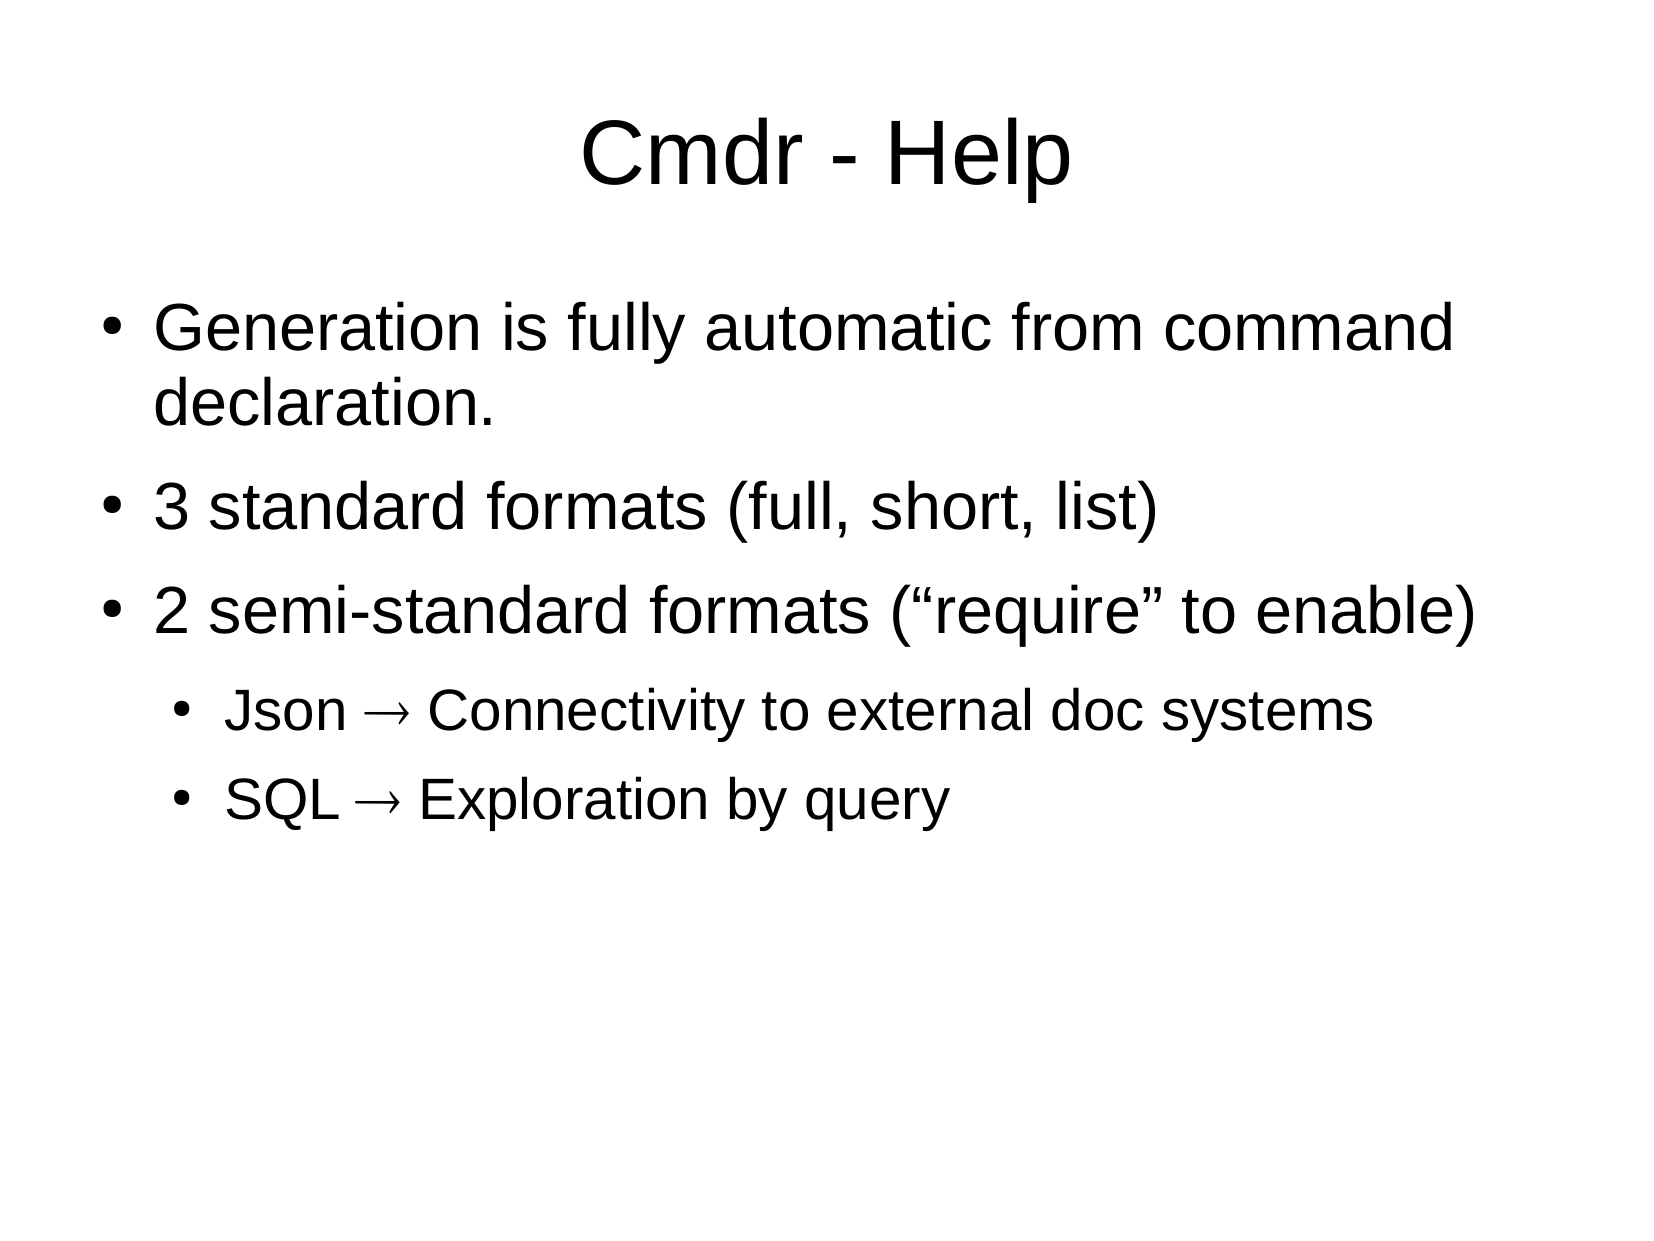

# Cmdr - Help
Generation is fully automatic from command declaration.
3 standard formats (full, short, list)
2 semi-standard formats (“require” to enable)
Json ® Connectivity to external doc systems
SQL ® Exploration by query